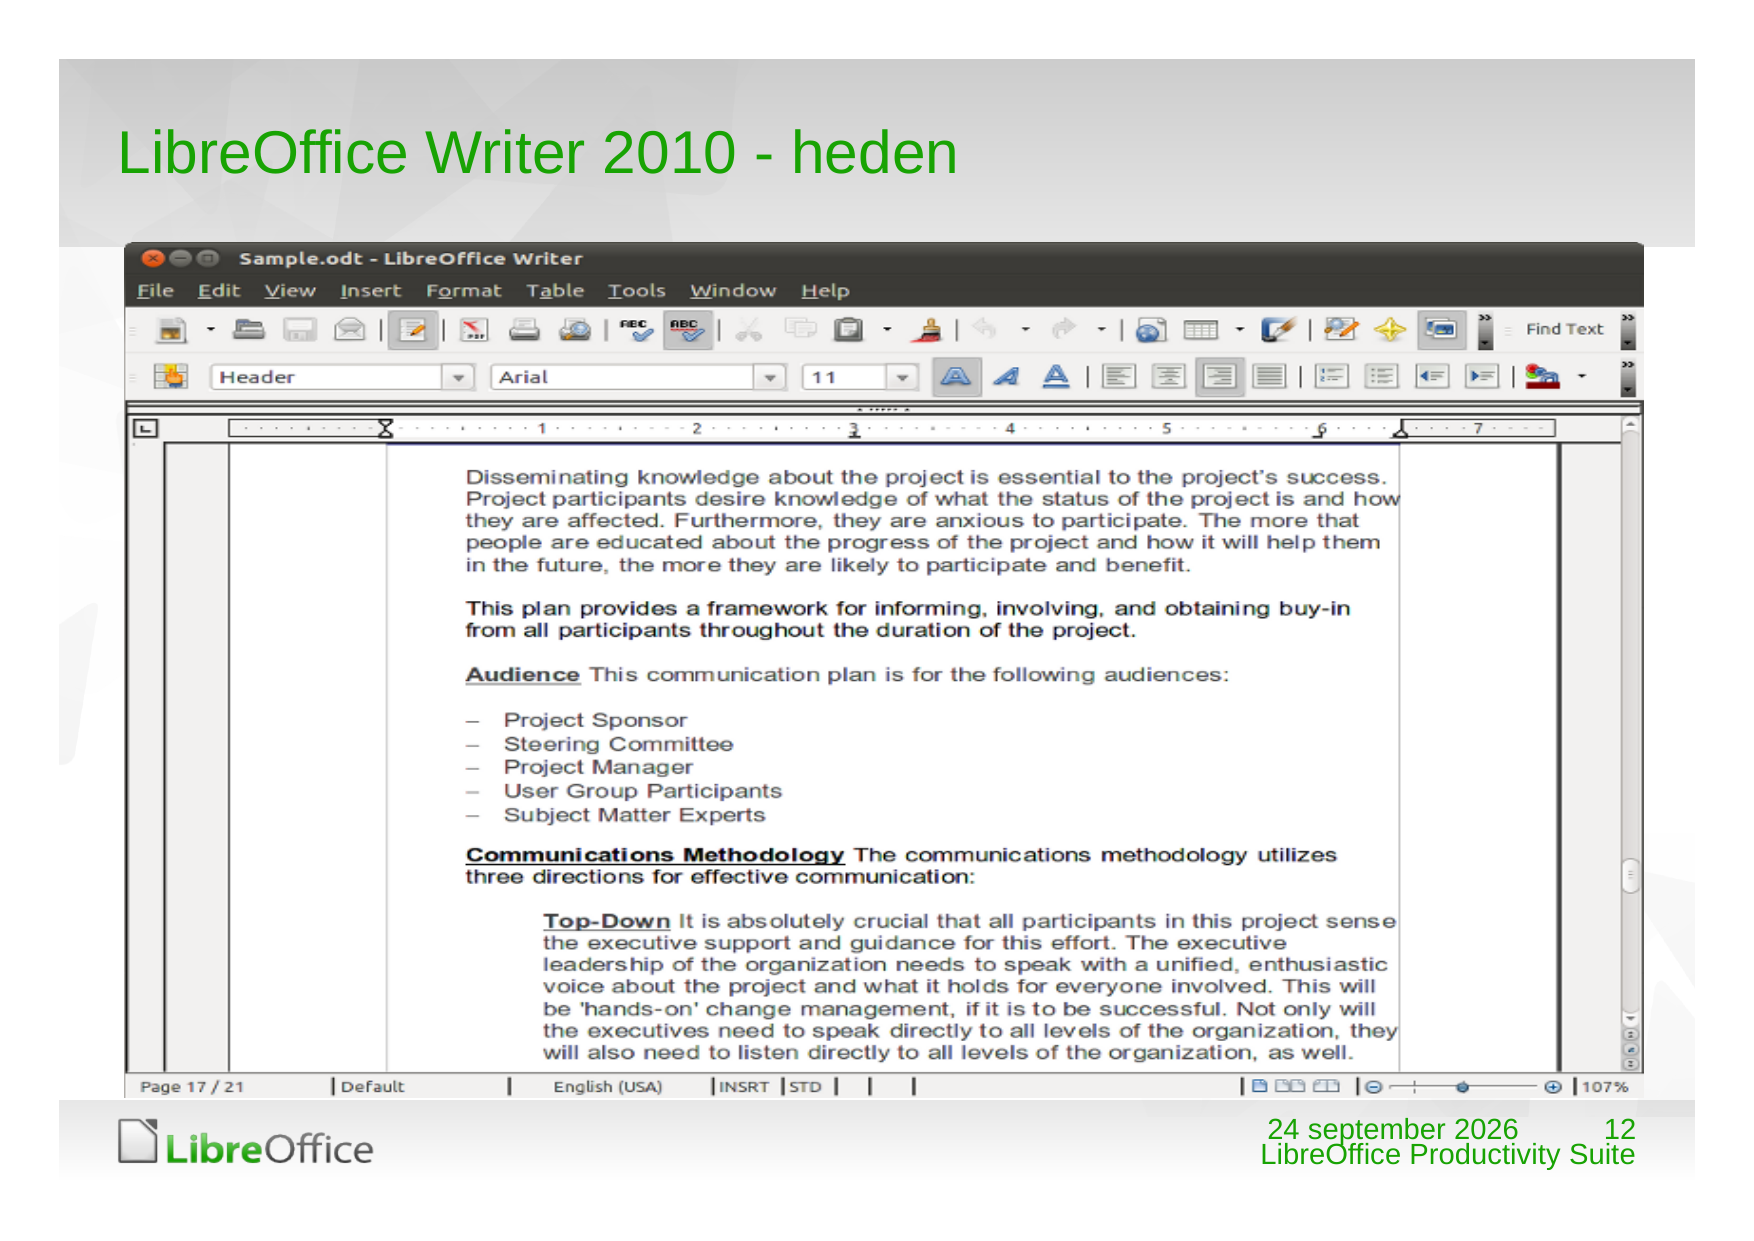

# LibreOffice Writer 2010 - heden
12
LibreOffice Productivity Suite